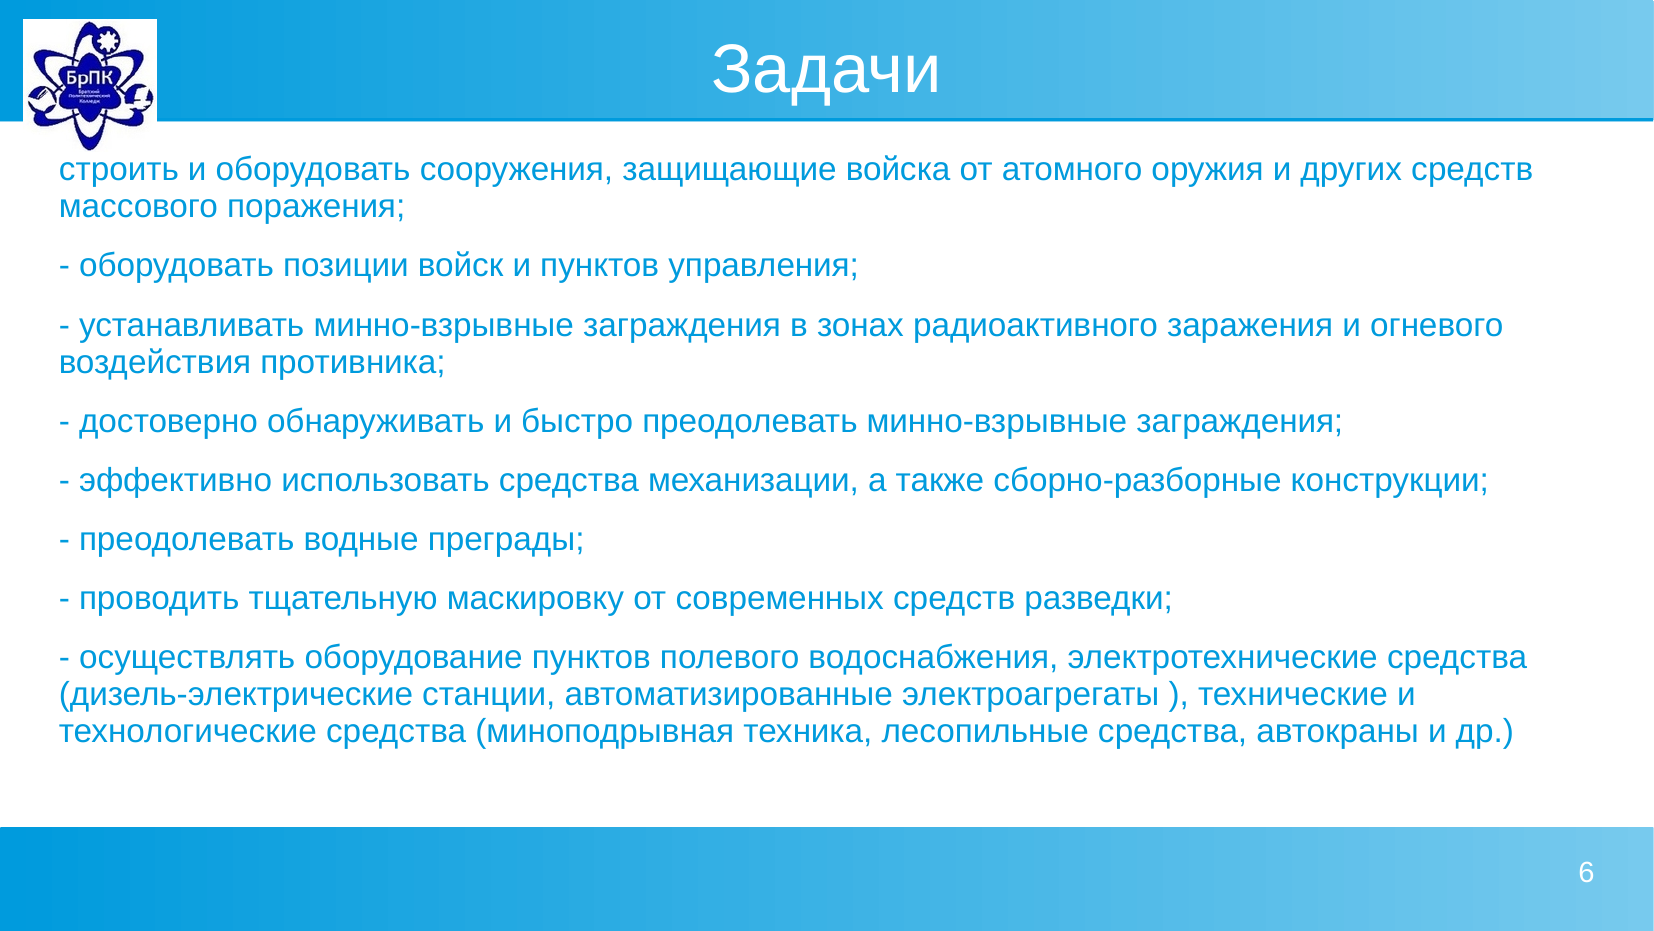

# Задачи
строить и оборудовать сооружения, защищающие войска от атомного оружия и других средств массового поражения;
- оборудовать позиции войск и пунктов управления;
- устанавливать минно-взрывные заграждения в зонах радиоактивного заражения и огневого воздействия противника;
- достоверно обнаруживать и быстро преодолевать минно-взрывные заграждения;
- эффективно использовать средства механизации, а также сборно-разборные конструкции;
- преодолевать водные преграды;
- проводить тщательную маскировку от современных средств разведки;
- осуществлять оборудование пунктов полевого водоснабжения, электротехнические средства (дизель-электрические станции, автоматизированные электроагрегаты ), технические и технологические средства (миноподрывная техника, лесопильные средства, автокраны и др.)
6